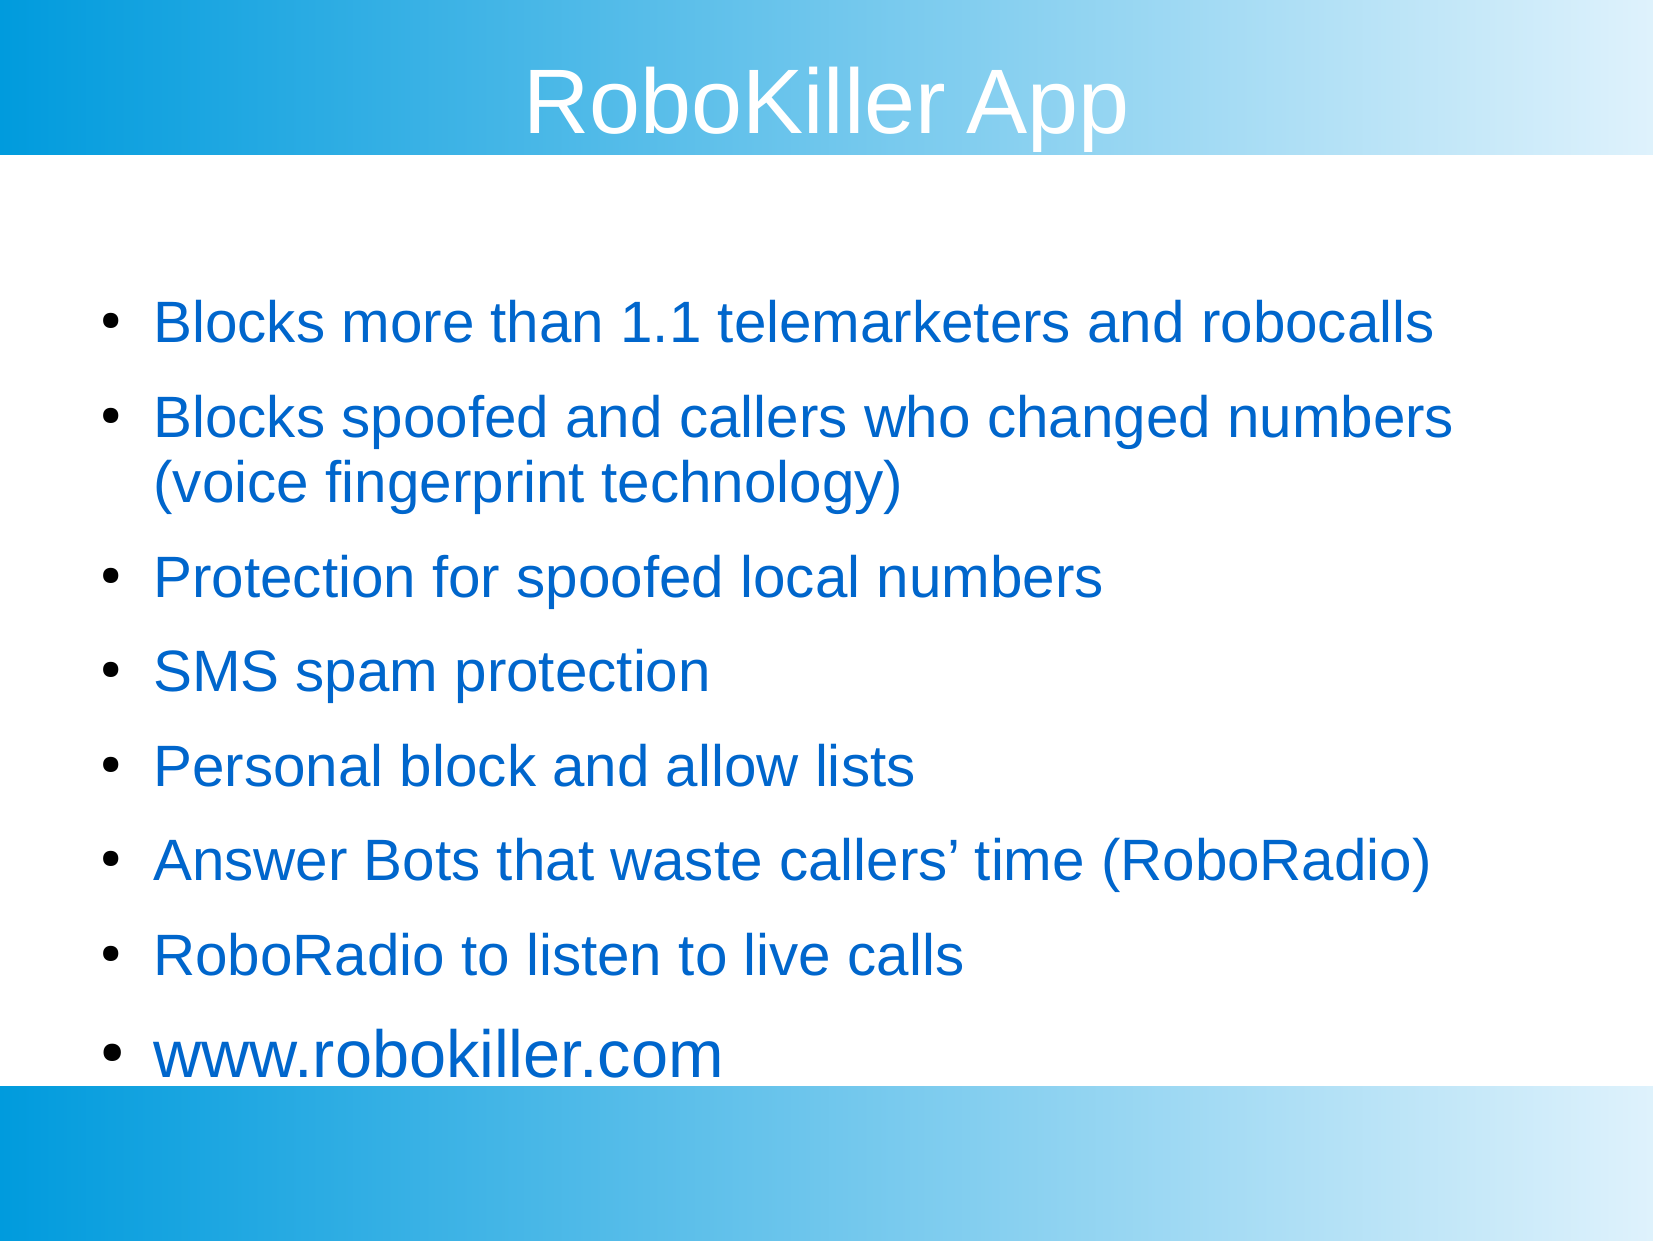

# RoboKiller App
Blocks more than 1.1 telemarketers and robocalls
Blocks spoofed and callers who changed numbers (voice fingerprint technology)
Protection for spoofed local numbers
SMS spam protection
Personal block and allow lists
Answer Bots that waste callers’ time (RoboRadio)
RoboRadio to listen to live calls
www.robokiller.com